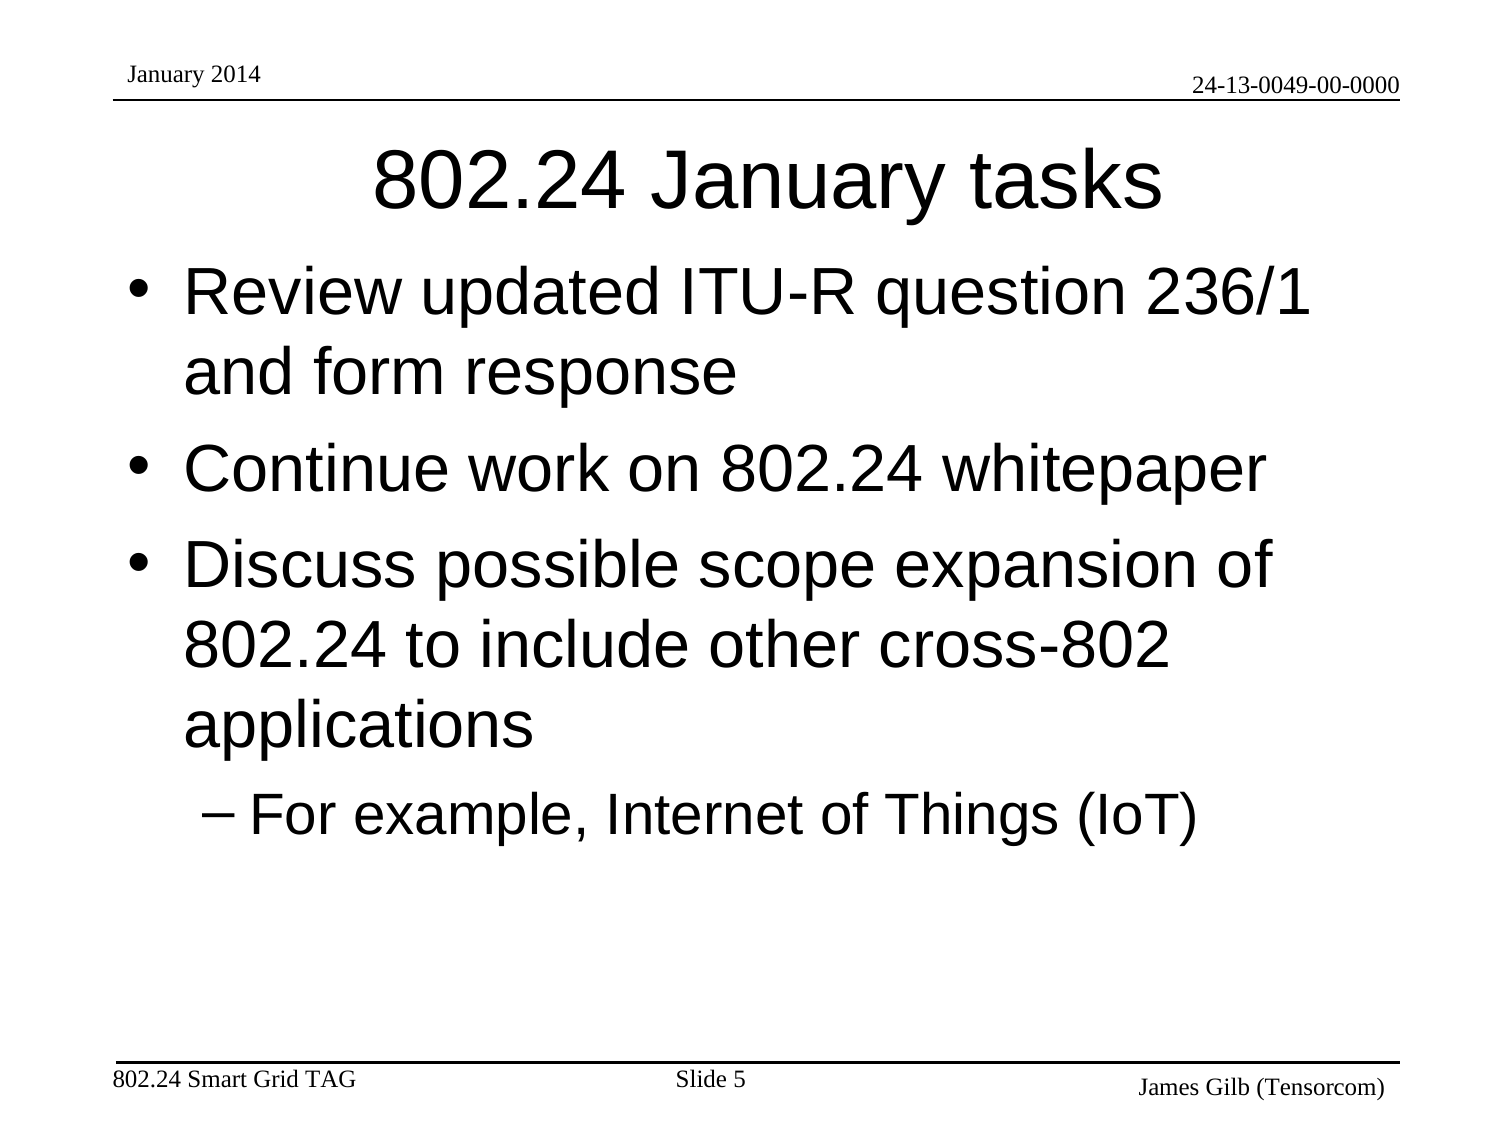

# 802.24 January tasks
Review updated ITU-R question 236/1 and form response
Continue work on 802.24 whitepaper
Discuss possible scope expansion of 802.24 to include other cross-802 applications
For example, Internet of Things (IoT)
5